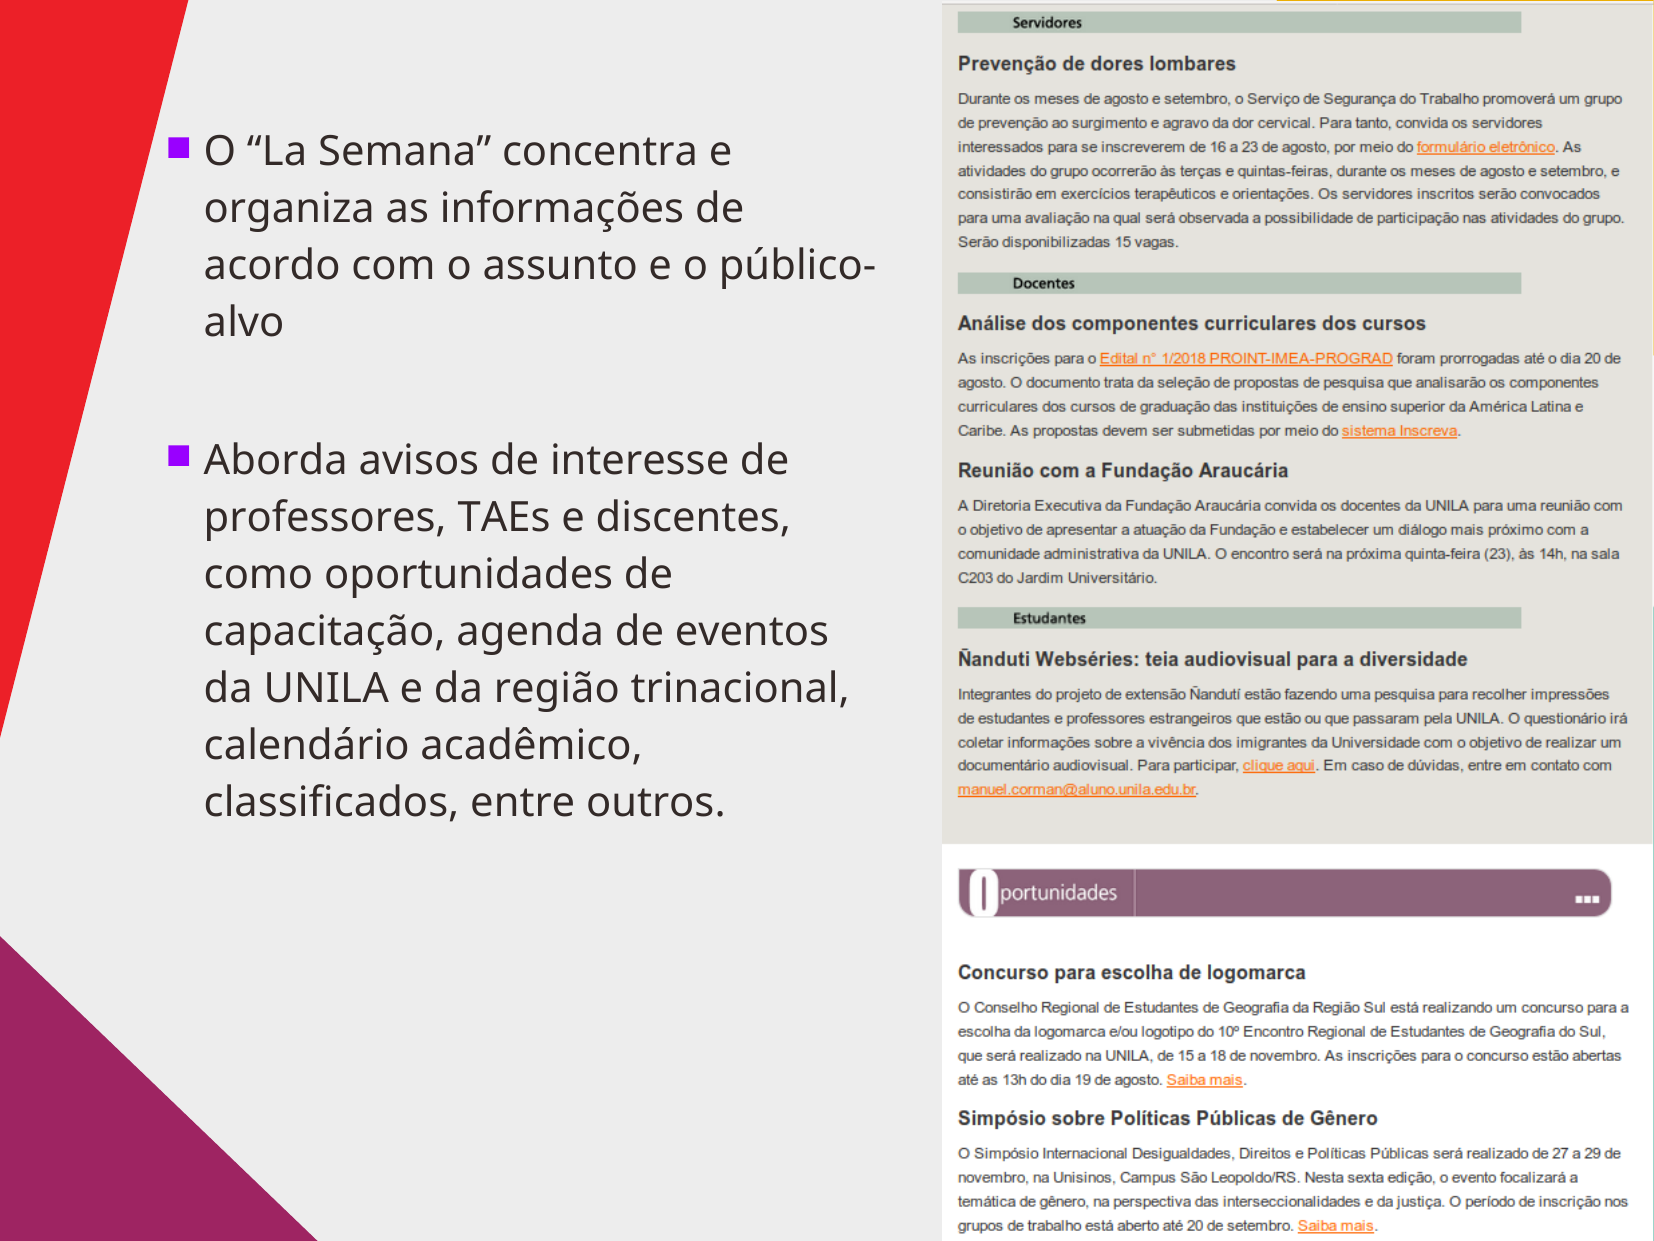

O “La Semana” concentra e organiza as informações de acordo com o assunto e o público-alvo
Aborda avisos de interesse de professores, TAEs e discentes, como oportunidades de capacitação, agenda de eventos da UNILA e da região trinacional, calendário acadêmico, classificados, entre outros.
3